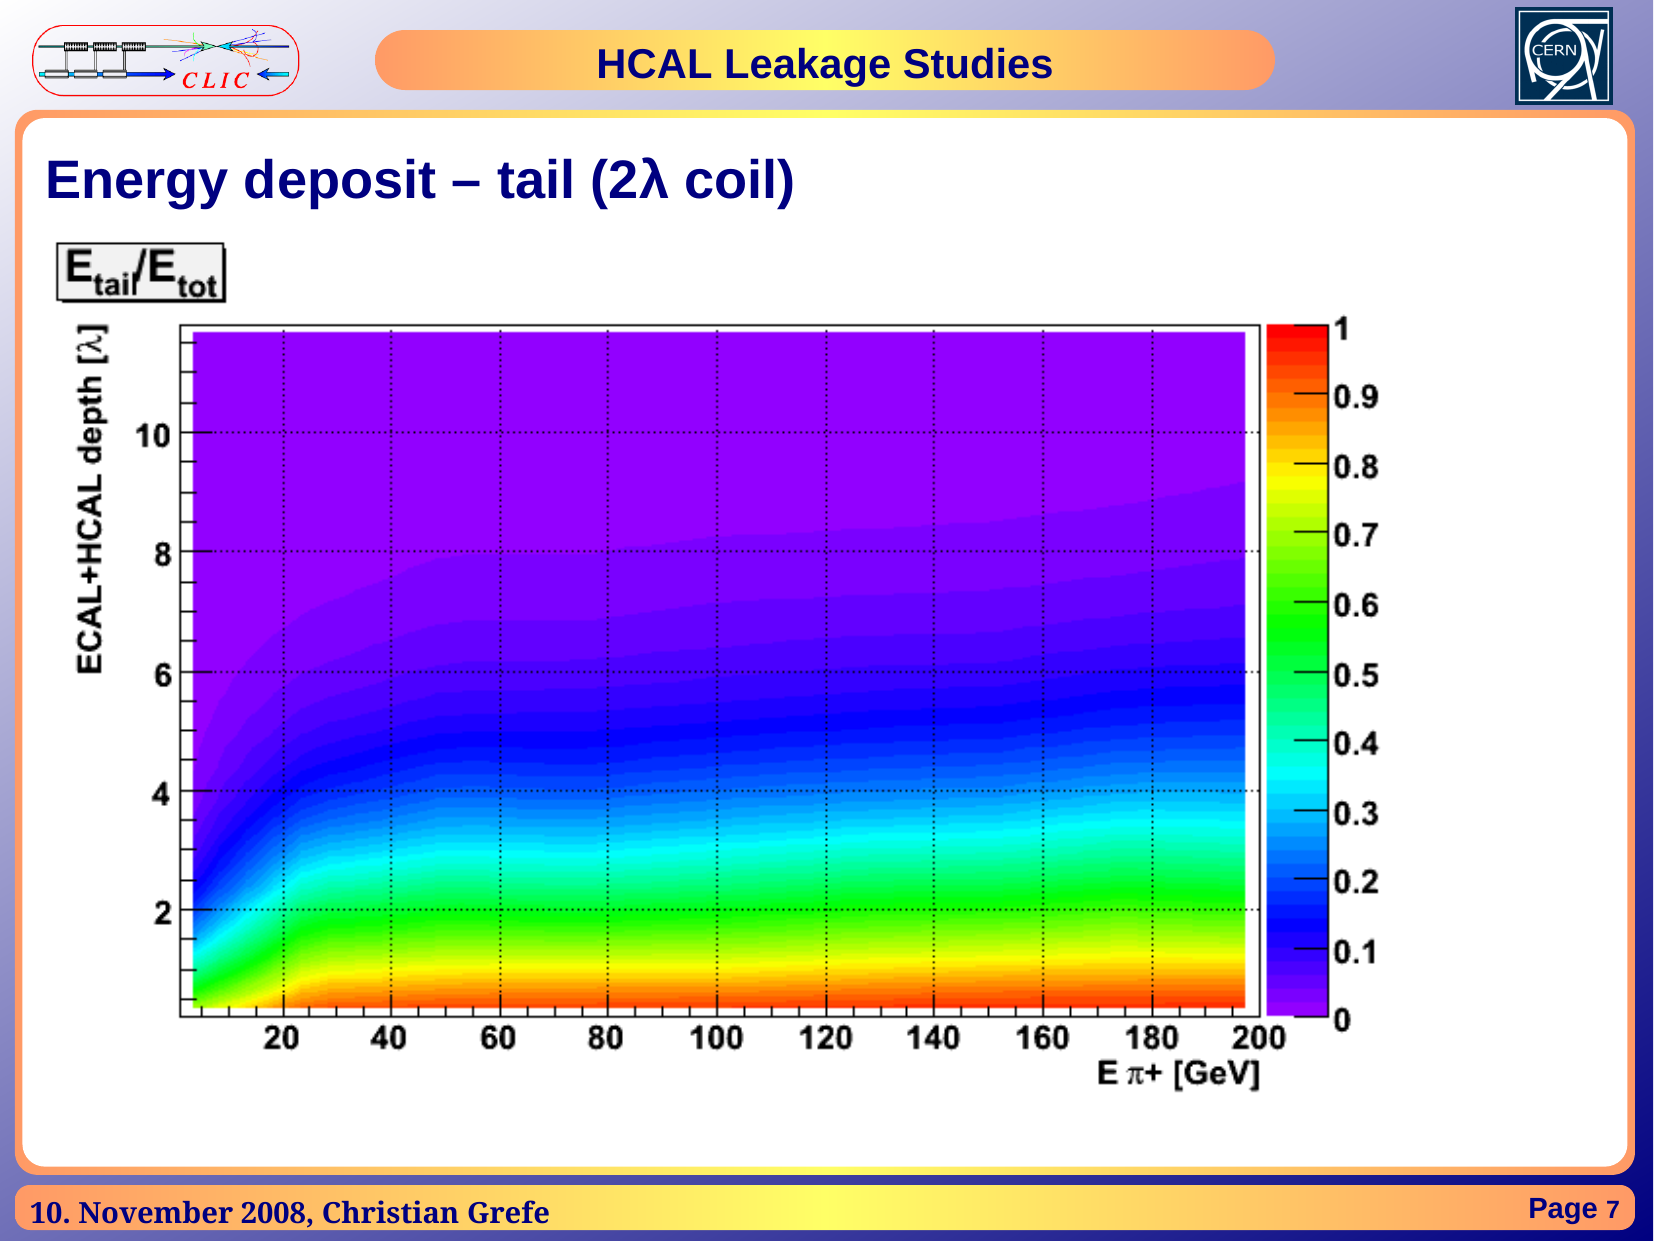

# Energy deposit – tail (2λ coil)